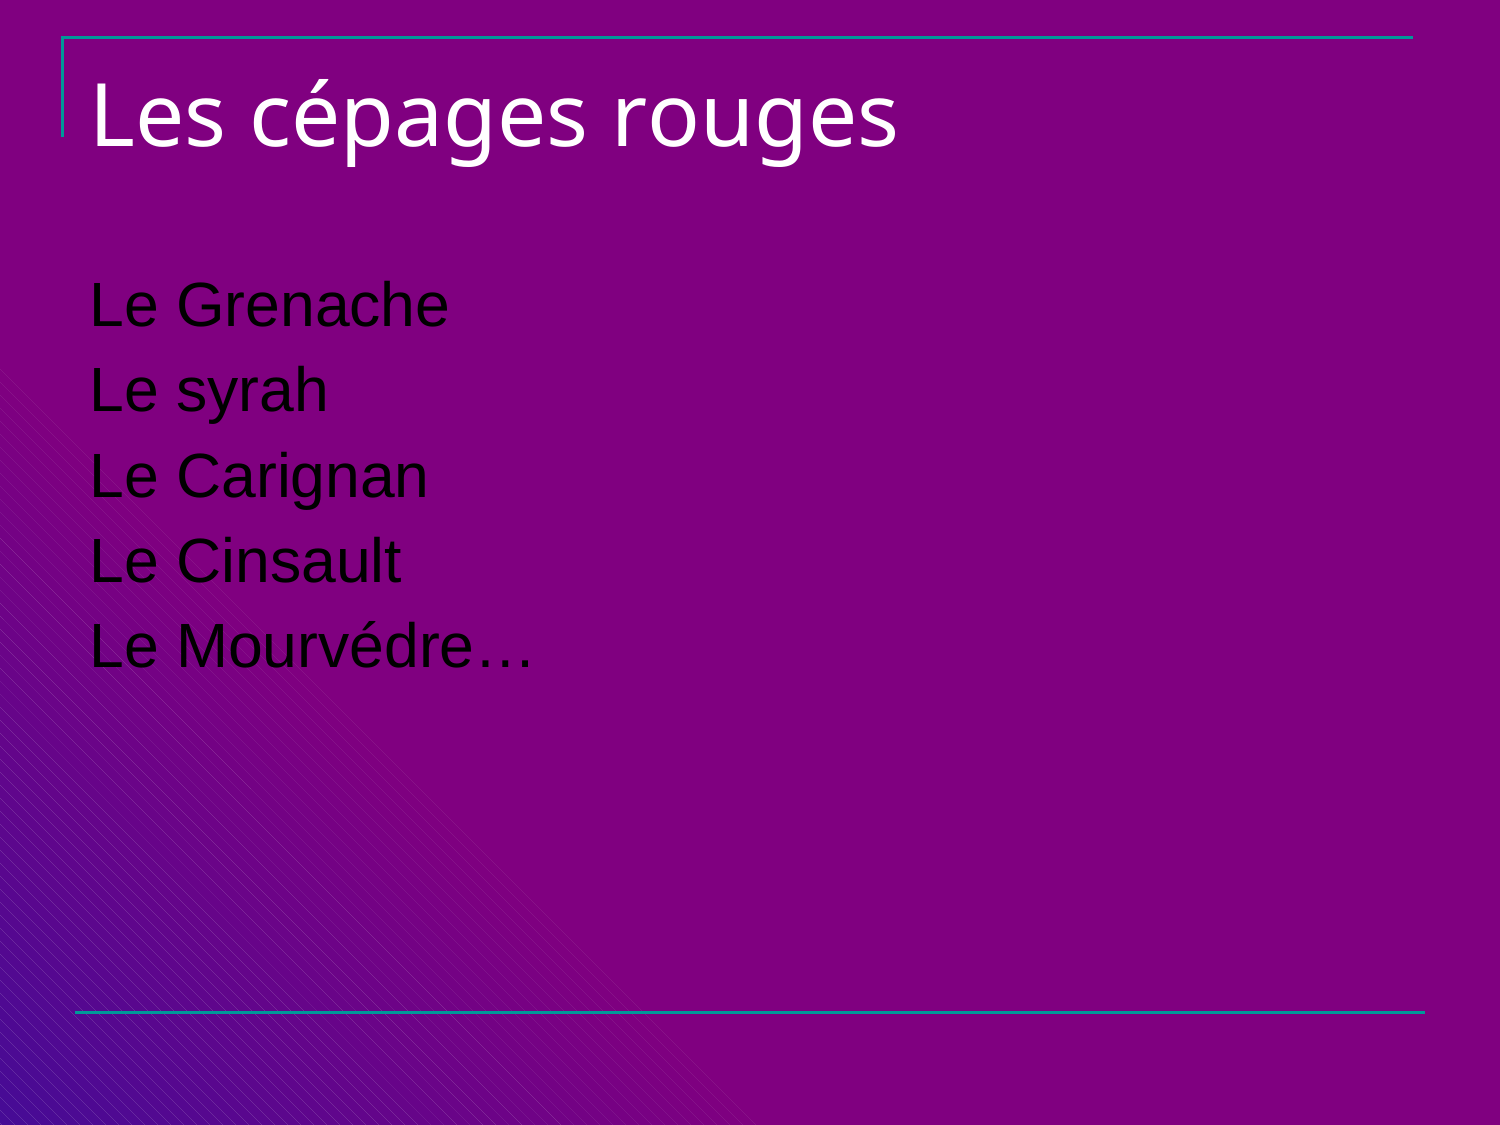

# Les cépages rouges
Le Grenache
Le syrah
Le Carignan
Le Cinsault
Le Mourvédre…